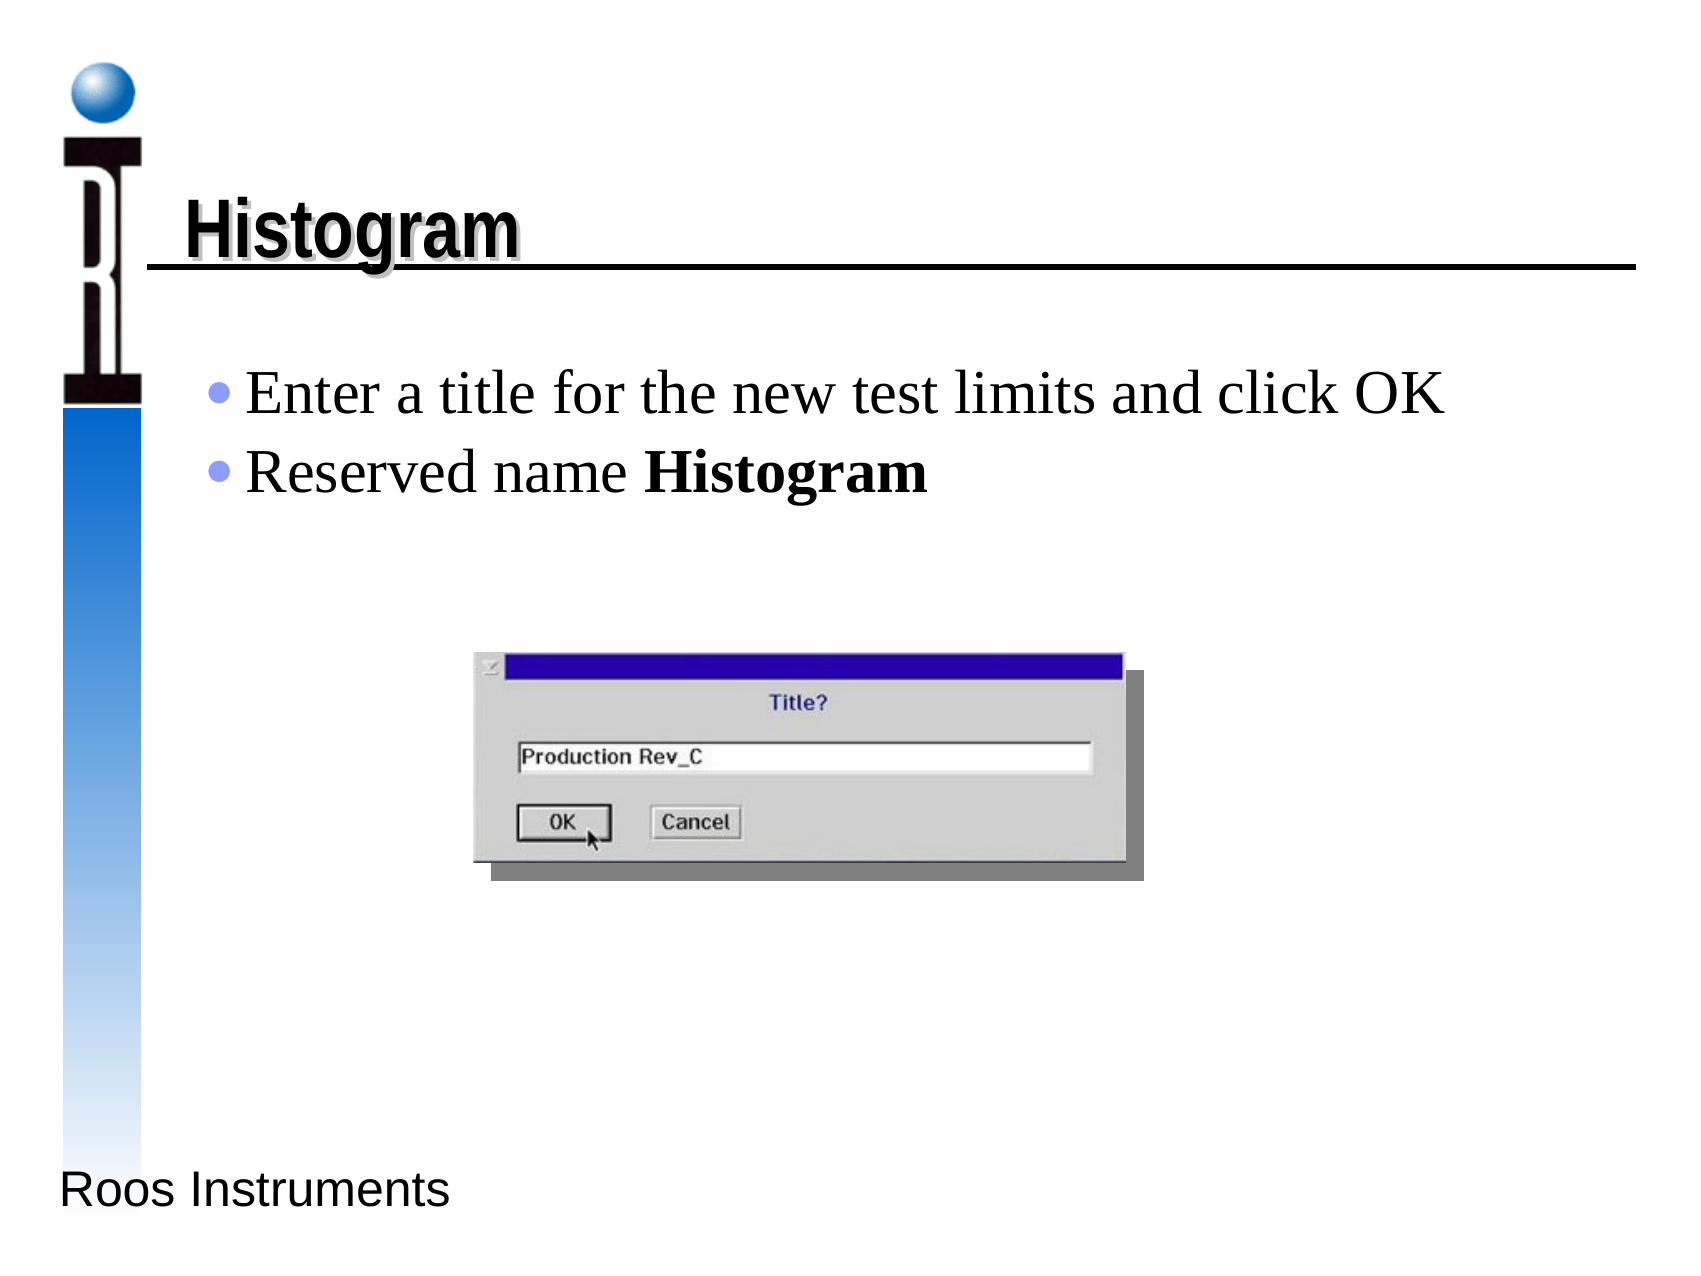

Histogram
Enter a title for the new test limits and click OK
Reserved name Histogram